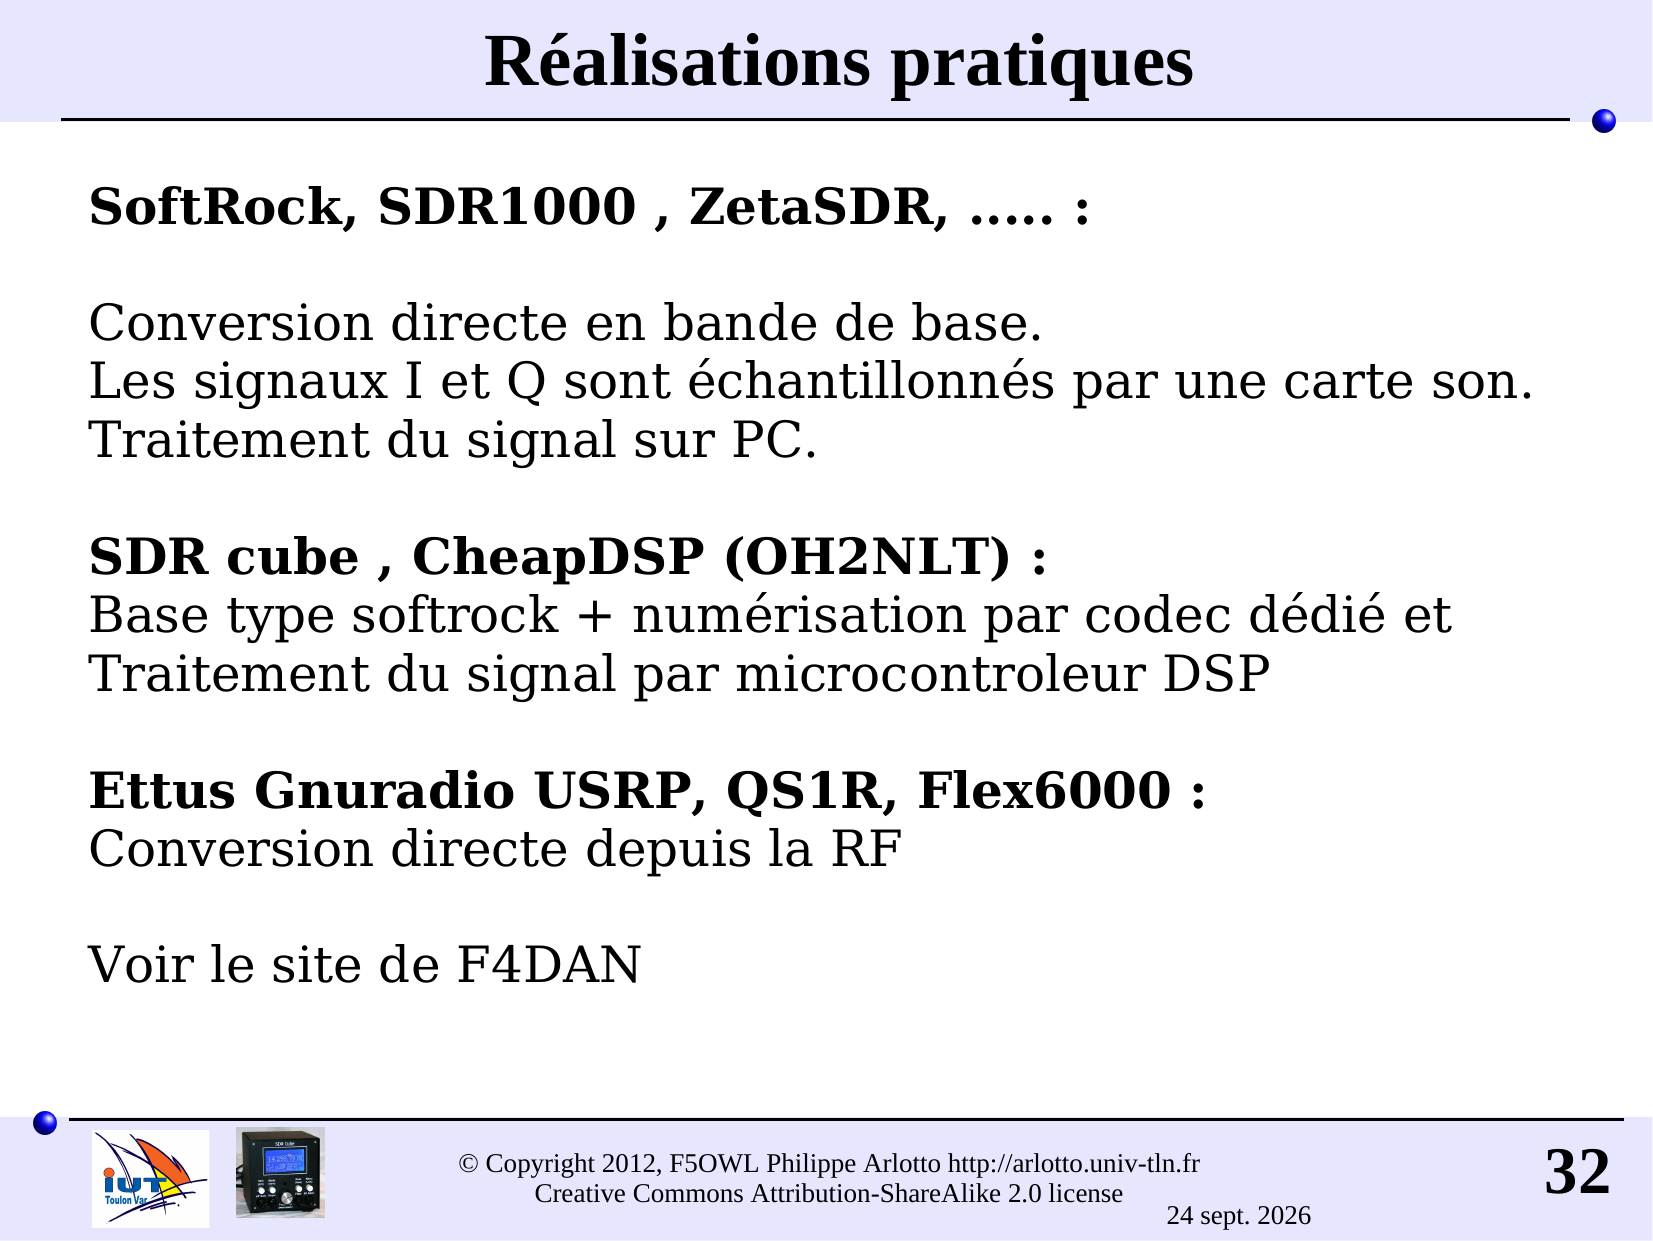

# Réalisations pratiques
SoftRock, SDR1000 , ZetaSDR, ..... :
Conversion directe en bande de base.
Les signaux I et Q sont échantillonnés par une carte son.
Traitement du signal sur PC.
SDR cube , CheapDSP (OH2NLT) :
Base type softrock + numérisation par codec dédié et
Traitement du signal par microcontroleur DSP
Ettus Gnuradio USRP, QS1R, Flex6000 :
Conversion directe depuis la RF
Voir le site de F4DAN